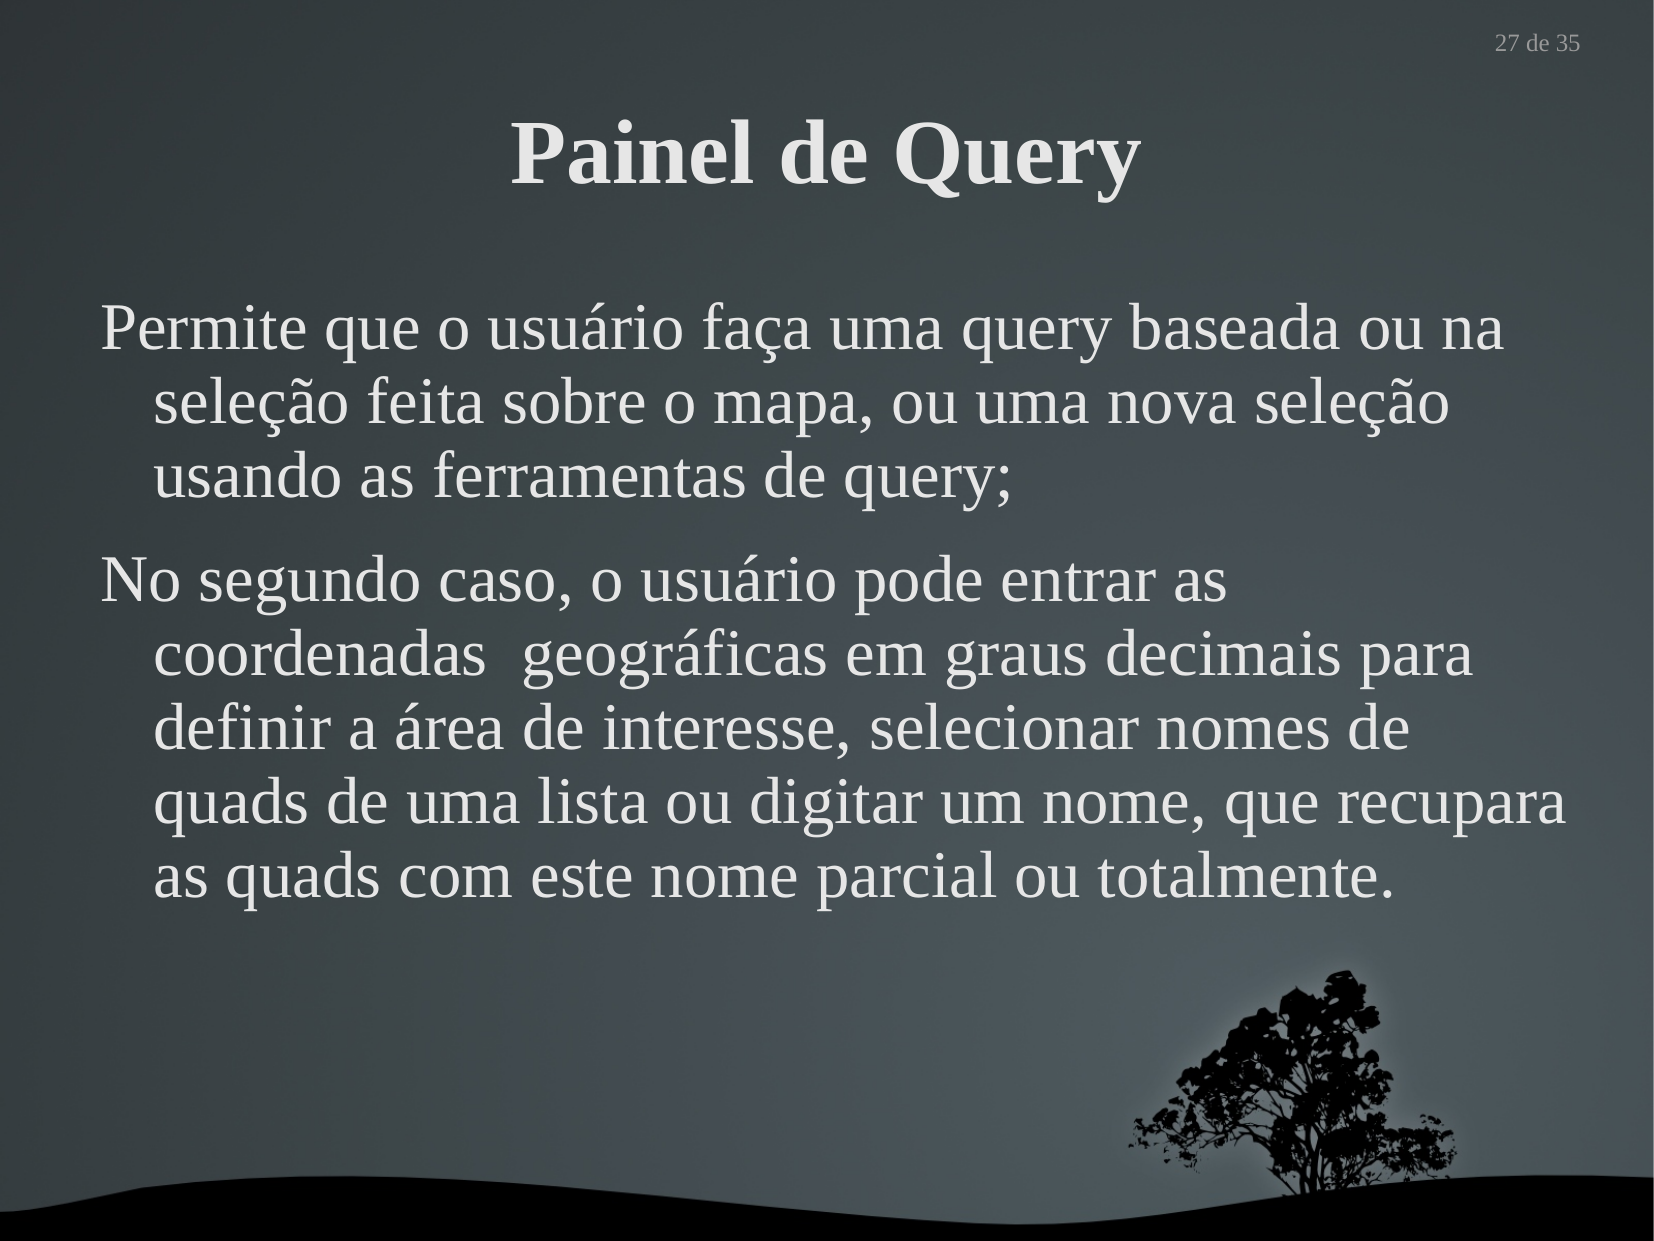

# Painel de Query
Permite que o usuário faça uma query baseada ou na seleção feita sobre o mapa, ou uma nova seleção usando as ferramentas de query;
No segundo caso, o usuário pode entrar as coordenadas geográficas em graus decimais para definir a área de interesse, selecionar nomes de quads de uma lista ou digitar um nome, que recupara as quads com este nome parcial ou totalmente.